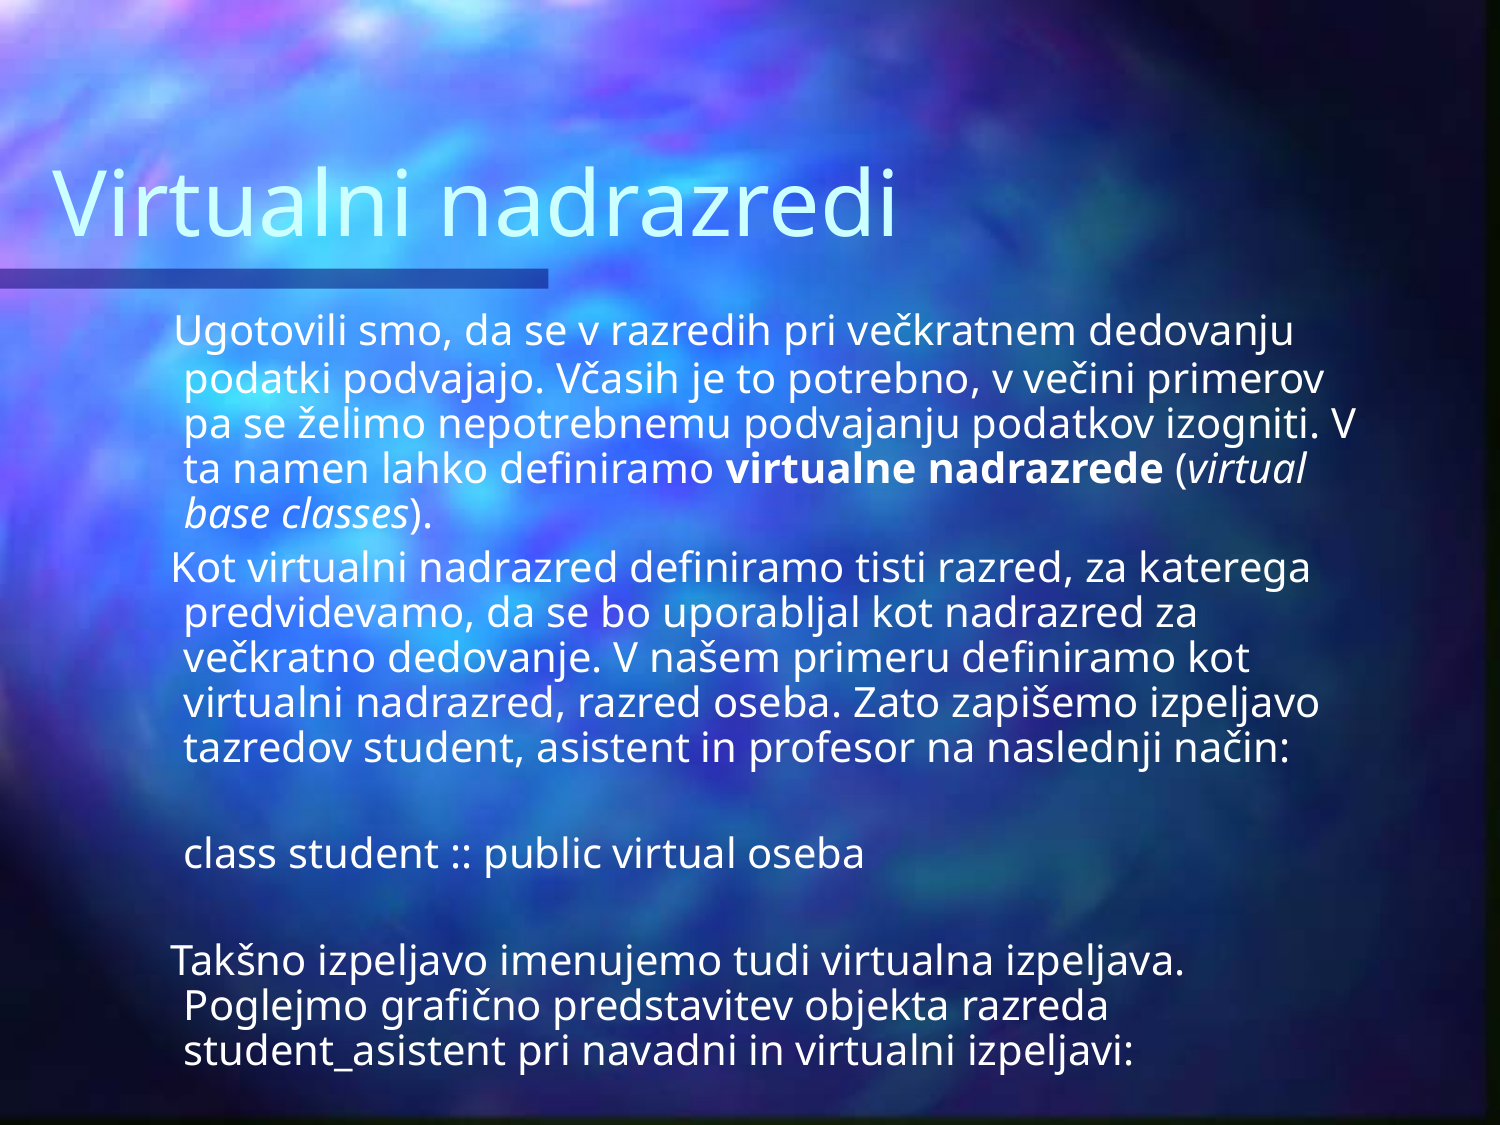

# Virtualni nadrazredi
 Ugotovili smo, da se v razredih pri večkratnem dedovanju podatki podvajajo. Včasih je to potrebno, v večini primerov pa se želimo nepotrebnemu podvajanju podatkov izogniti. V ta namen lahko definiramo virtualne nadrazrede (virtual base classes).
  Kot virtualni nadrazred definiramo tisti razred, za katerega predvidevamo, da se bo uporabljal kot nadrazred za večkratno dedovanje. V našem primeru definiramo kot virtualni nadrazred, razred oseba. Zato zapišemo izpeljavo tazredov student, asistent in profesor na naslednji način:
	class student :: public virtual oseba
 Takšno izpeljavo imenujemo tudi virtualna izpeljava. Poglejmo grafično predstavitev objekta razreda student_asistent pri navadni in virtualni izpeljavi: